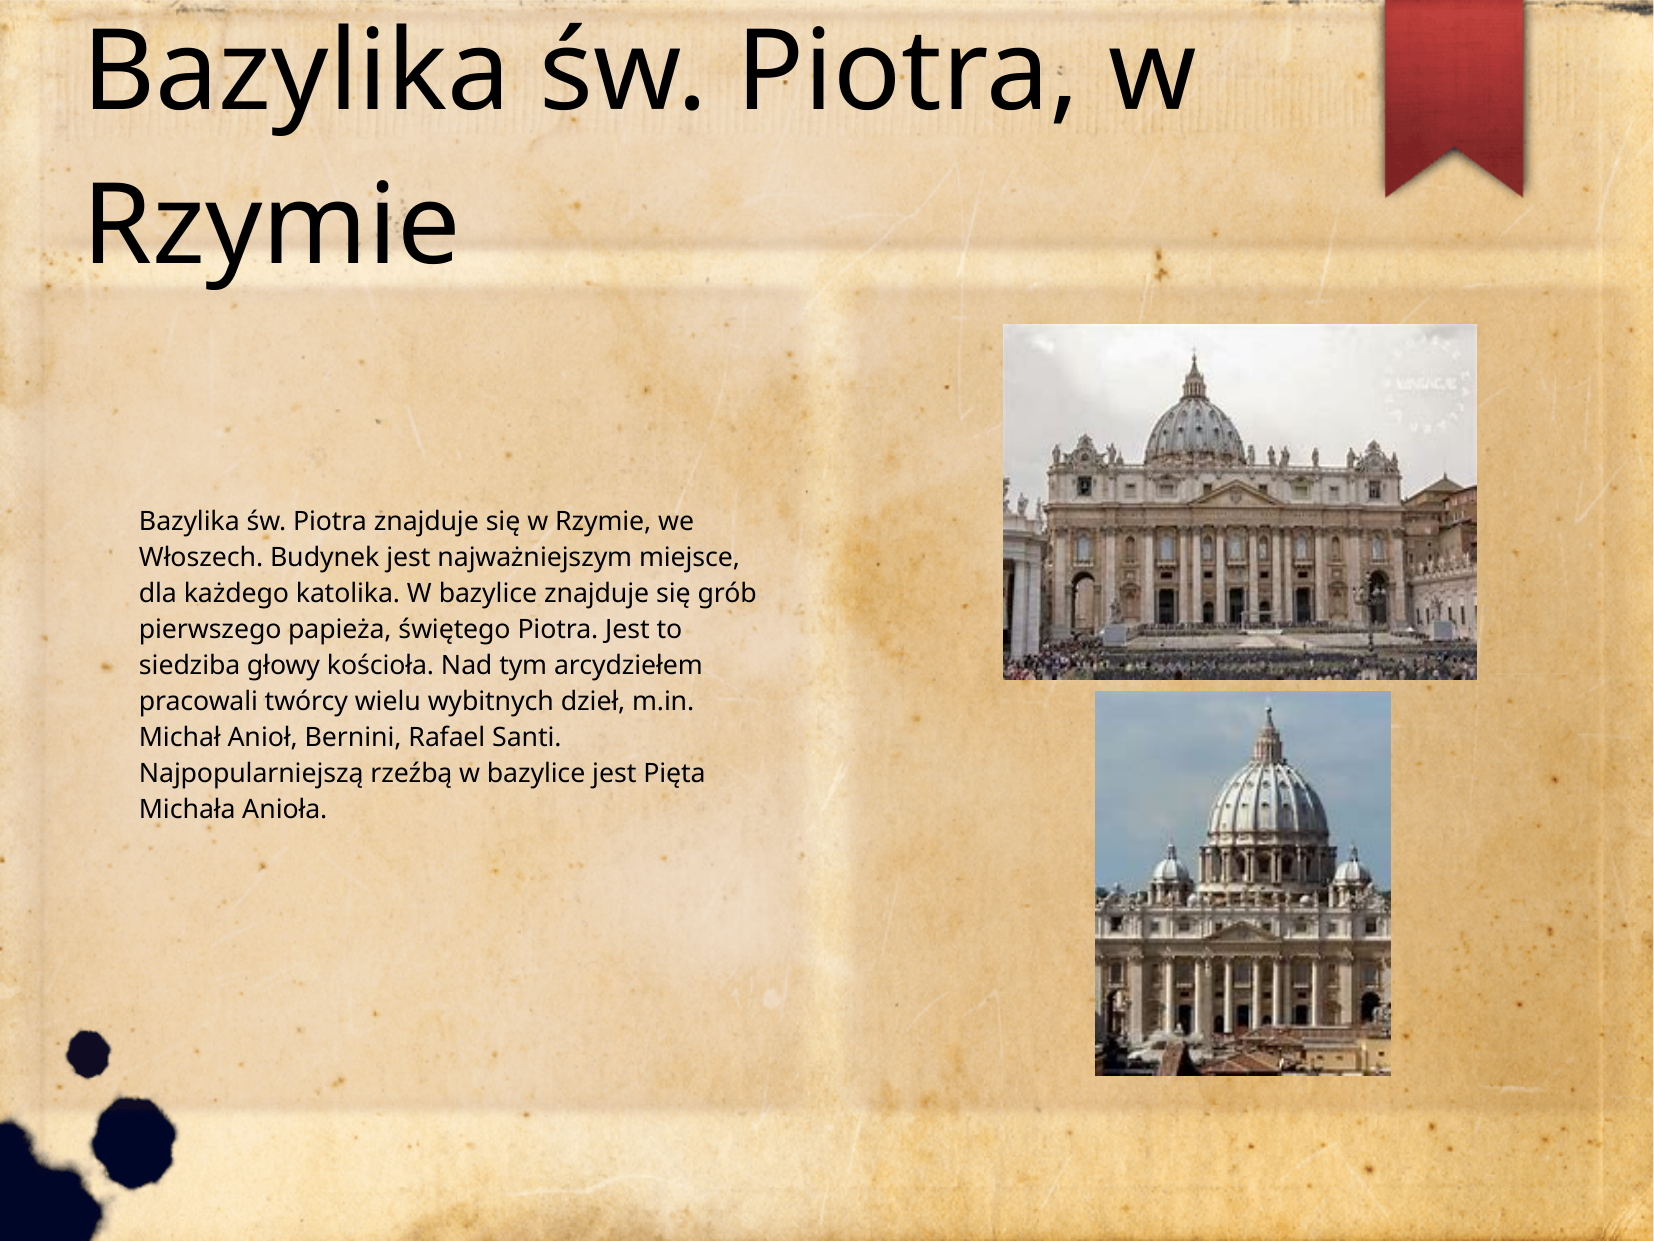

# Bazylika św. Piotra, w Rzymie
Bazylika św. Piotra znajduje się w Rzymie, we Włoszech. Budynek jest najważniejszym miejsce, dla każdego katolika. W bazylice znajduje się grób pierwszego papieża, świętego Piotra. Jest to siedziba głowy kościoła. Nad tym arcydziełem pracowali twórcy wielu wybitnych dzieł, m.in. Michał Anioł, Bernini, Rafael Santi. Najpopularniejszą rzeźbą w bazylice jest Pięta Michała Anioła.